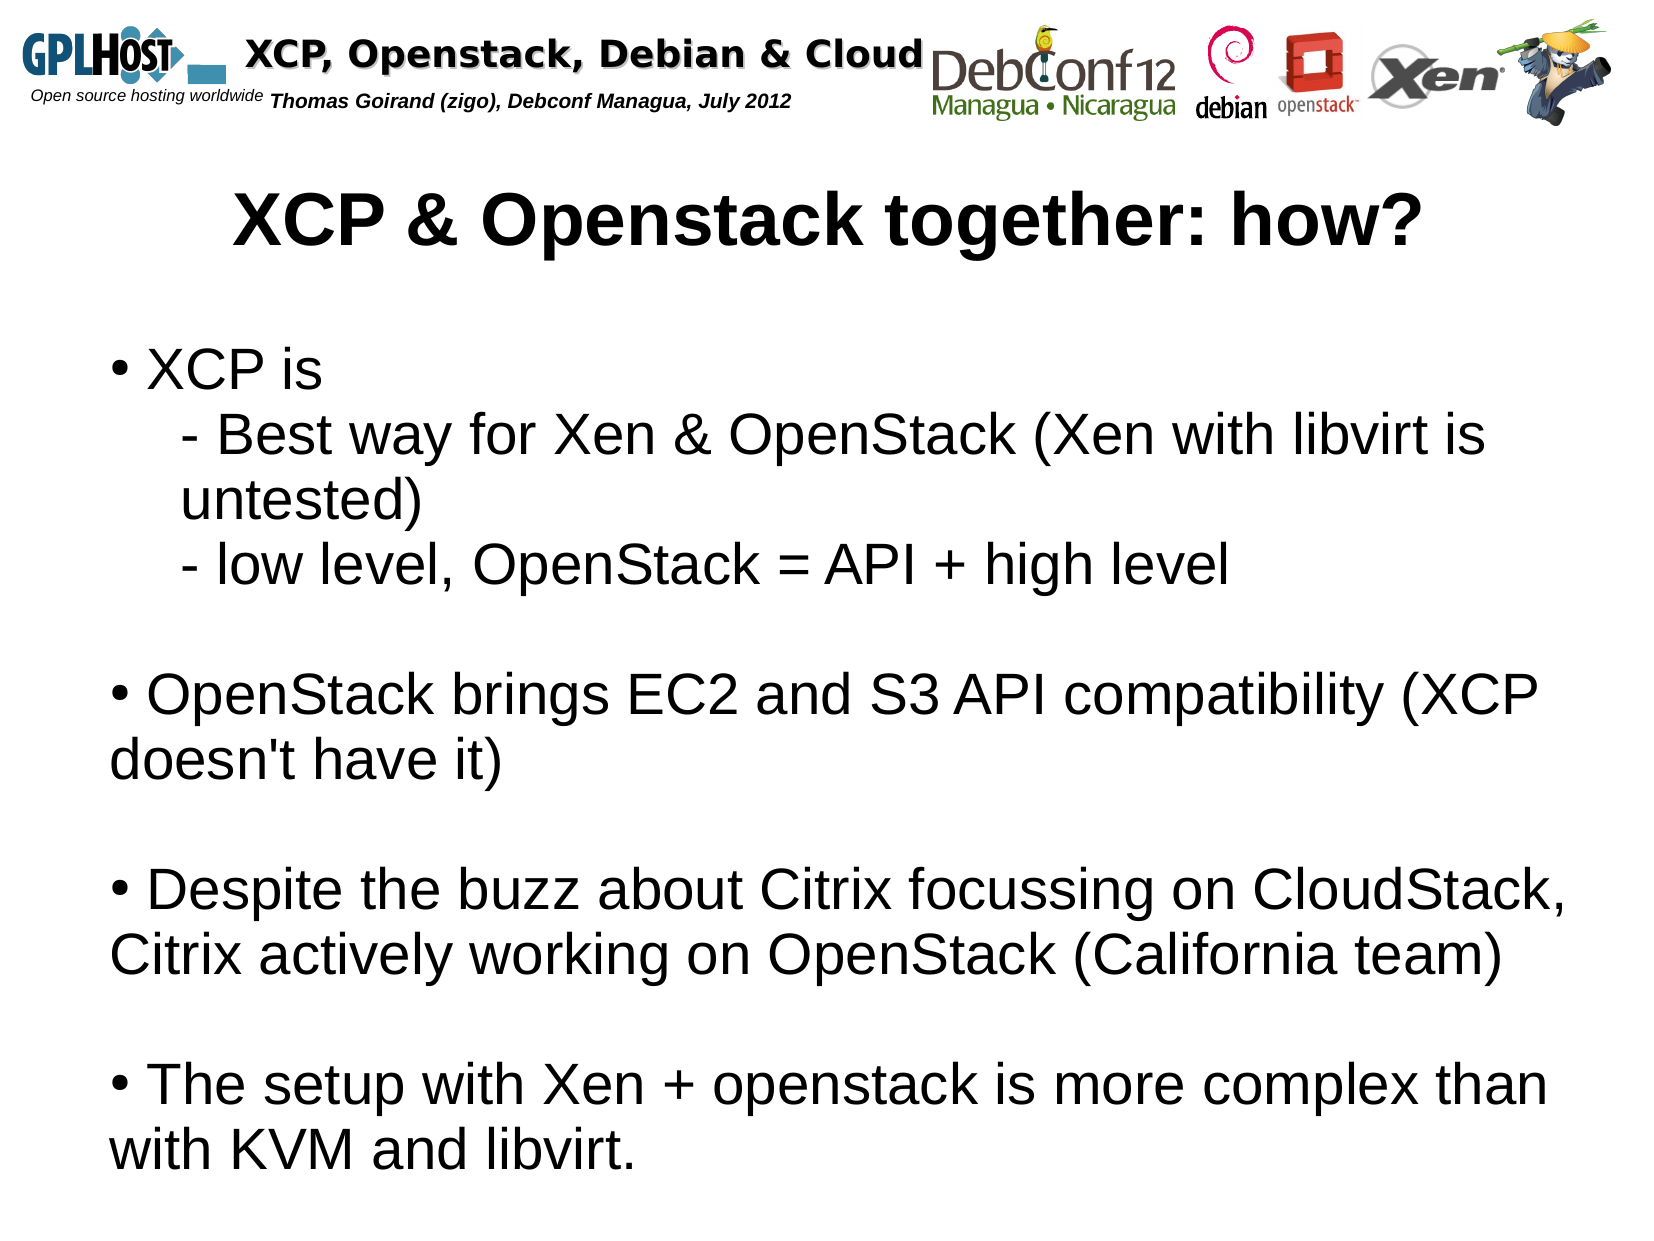

XCP & Openstack together: how?
 XCP is
- Best way for Xen & OpenStack (Xen with libvirt is untested)
- low level, OpenStack = API + high level
 OpenStack brings EC2 and S3 API compatibility (XCP doesn't have it)
 Despite the buzz about Citrix focussing on CloudStack, Citrix actively working on OpenStack (California team)
 The setup with Xen + openstack is more complex than with KVM and libvirt.